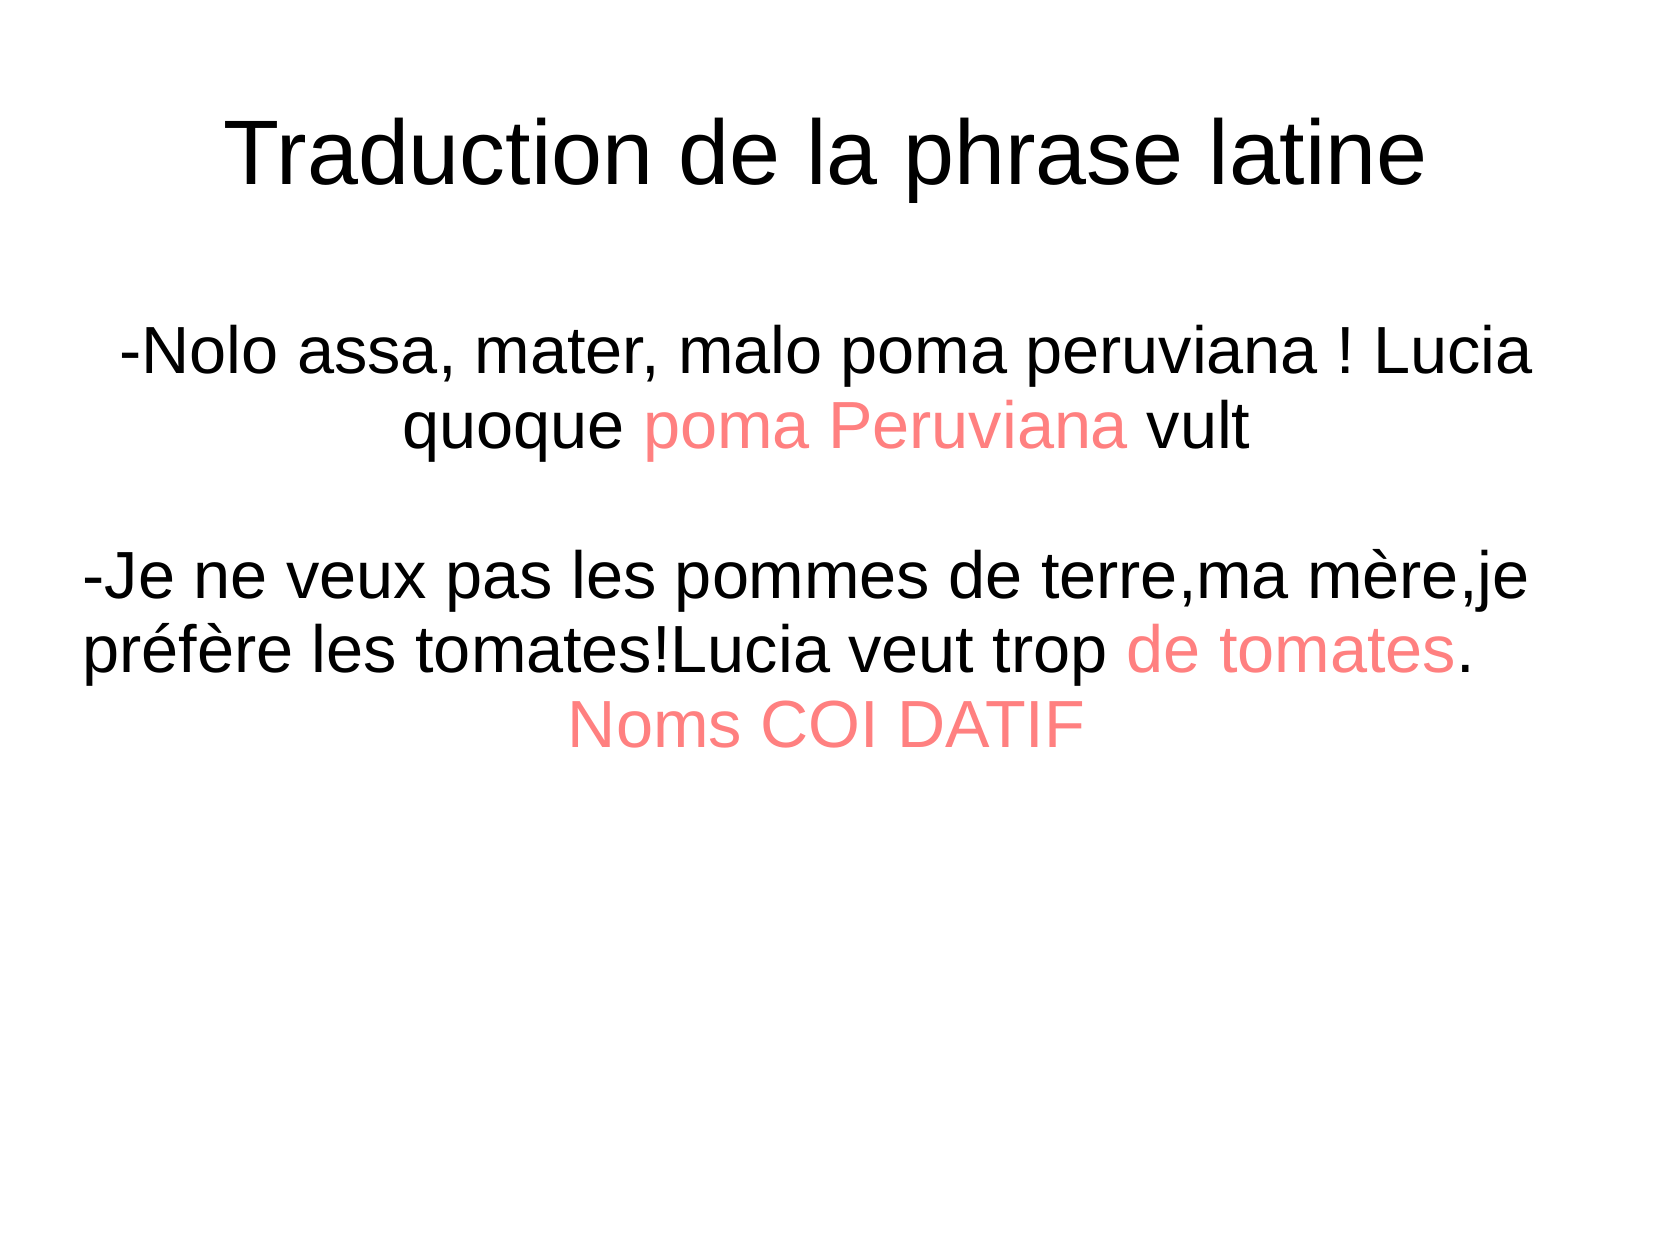

# Traduction de la phrase latine
-Nolo assa, mater, malo poma peruviana ! Lucia quoque poma Peruviana vult
-Je ne veux pas les pommes de terre,ma mère,je préfère les tomates!Lucia veut trop de tomates.
Noms COI DATIF